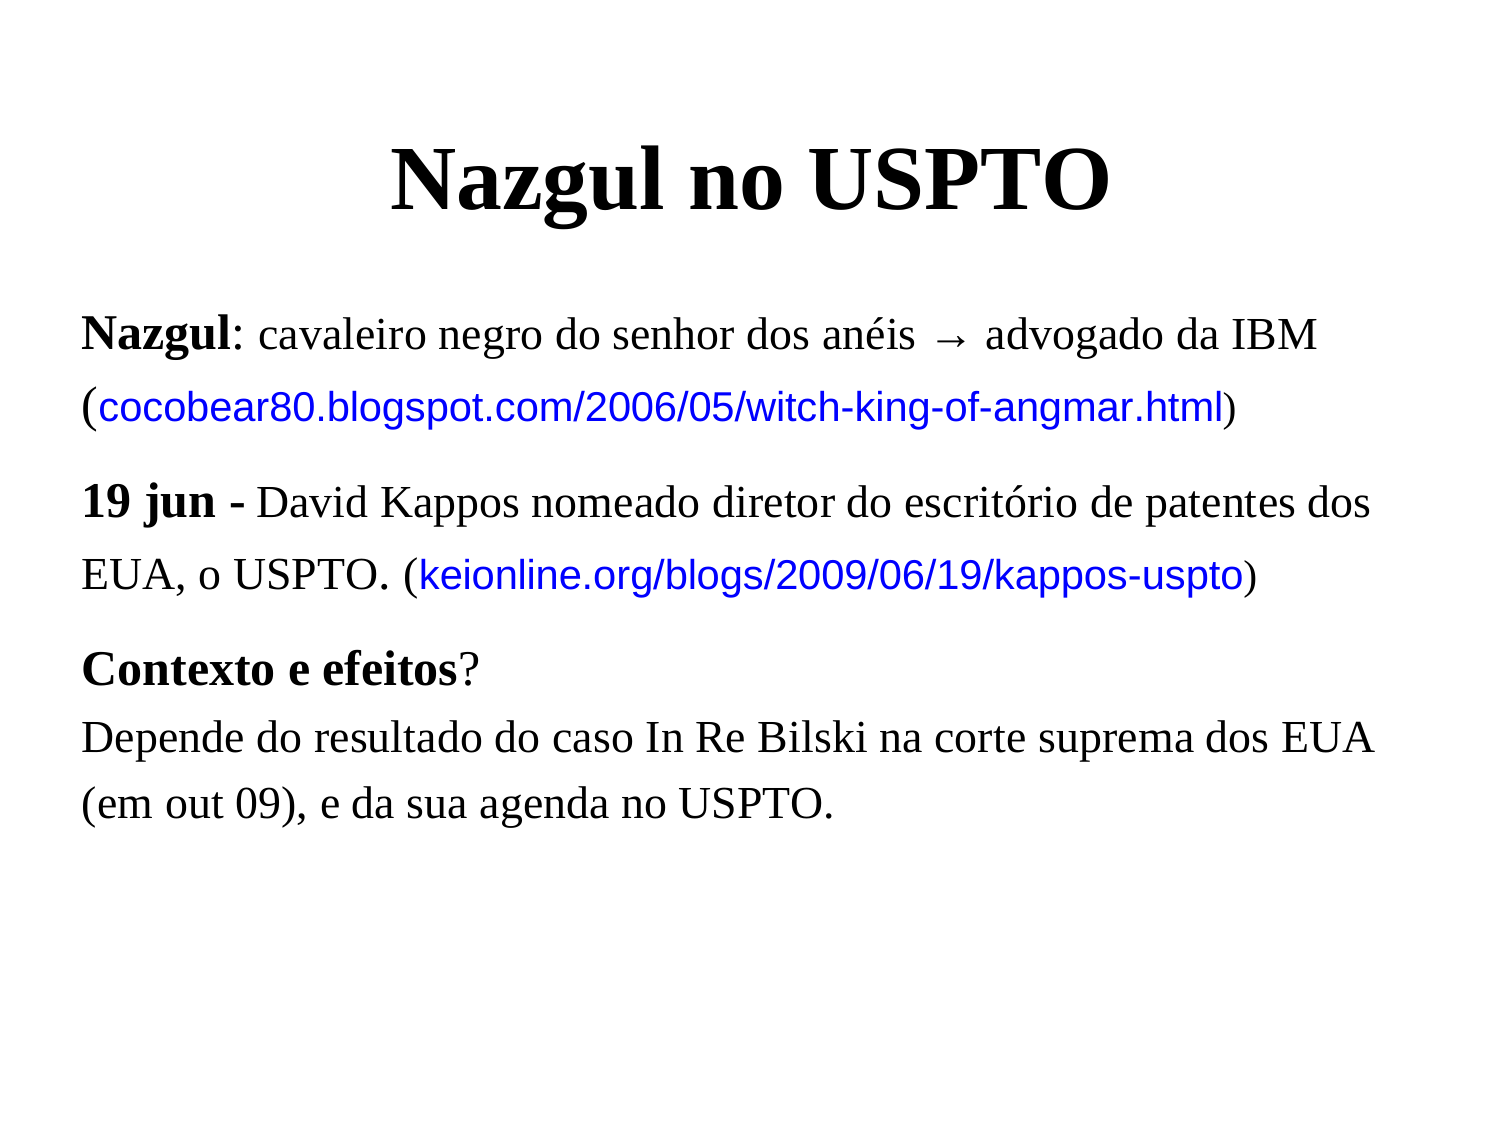

# Nazgul no USPTO
Nazgul: cavaleiro negro do senhor dos anéis → advogado da IBM (cocobear80.blogspot.com/2006/05/witch-king-of-angmar.html)
19 jun - David Kappos nomeado diretor do escritório de patentes dos EUA, o USPTO. (keionline.org/blogs/2009/06/19/kappos-uspto)
Contexto e efeitos?
Depende do resultado do caso In Re Bilski na corte suprema dos EUA (em out 09), e da sua agenda no USPTO.